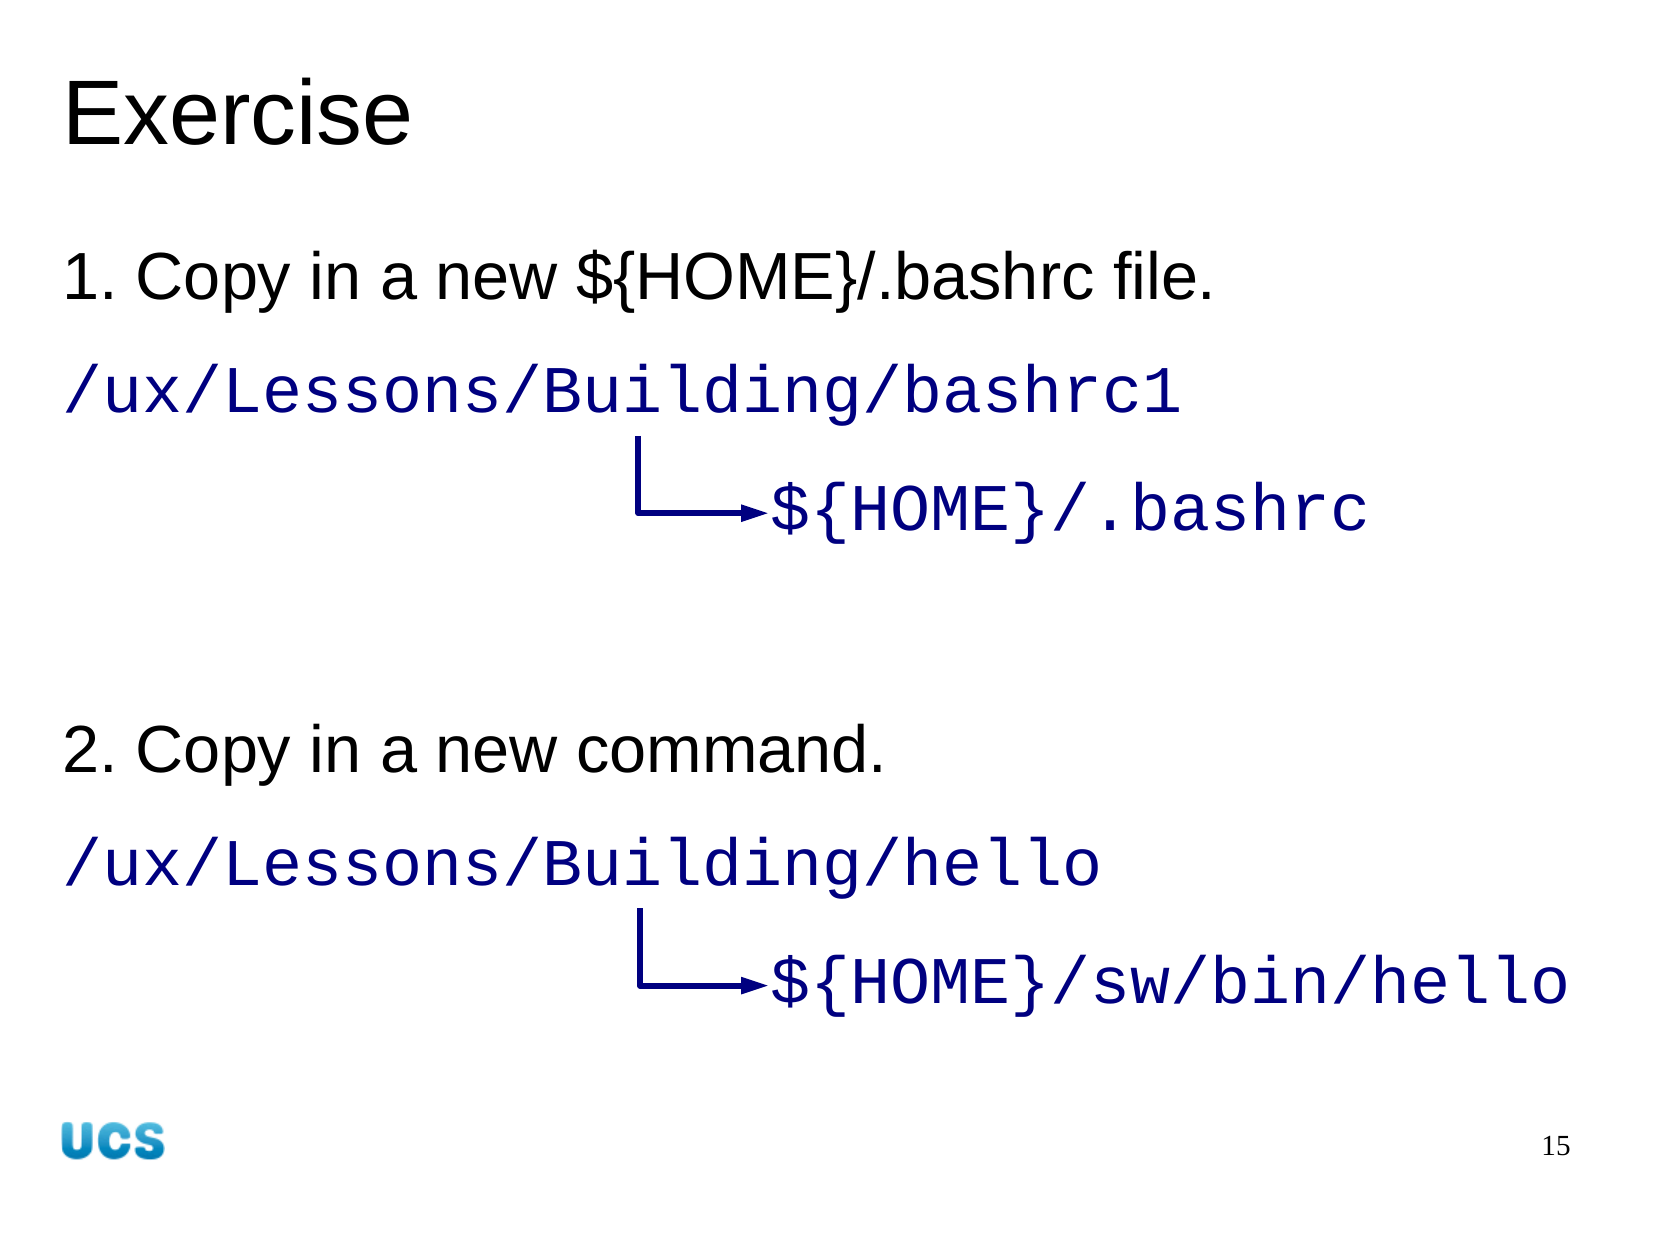

Exercise
1.	Copy in a new ${HOME}/.bashrc file.
/ux/Lessons/Building/bashrc1
${HOME}/.bashrc
2.	Copy in a new command.
/ux/Lessons/Building/hello
${HOME}/sw/bin/hello
15